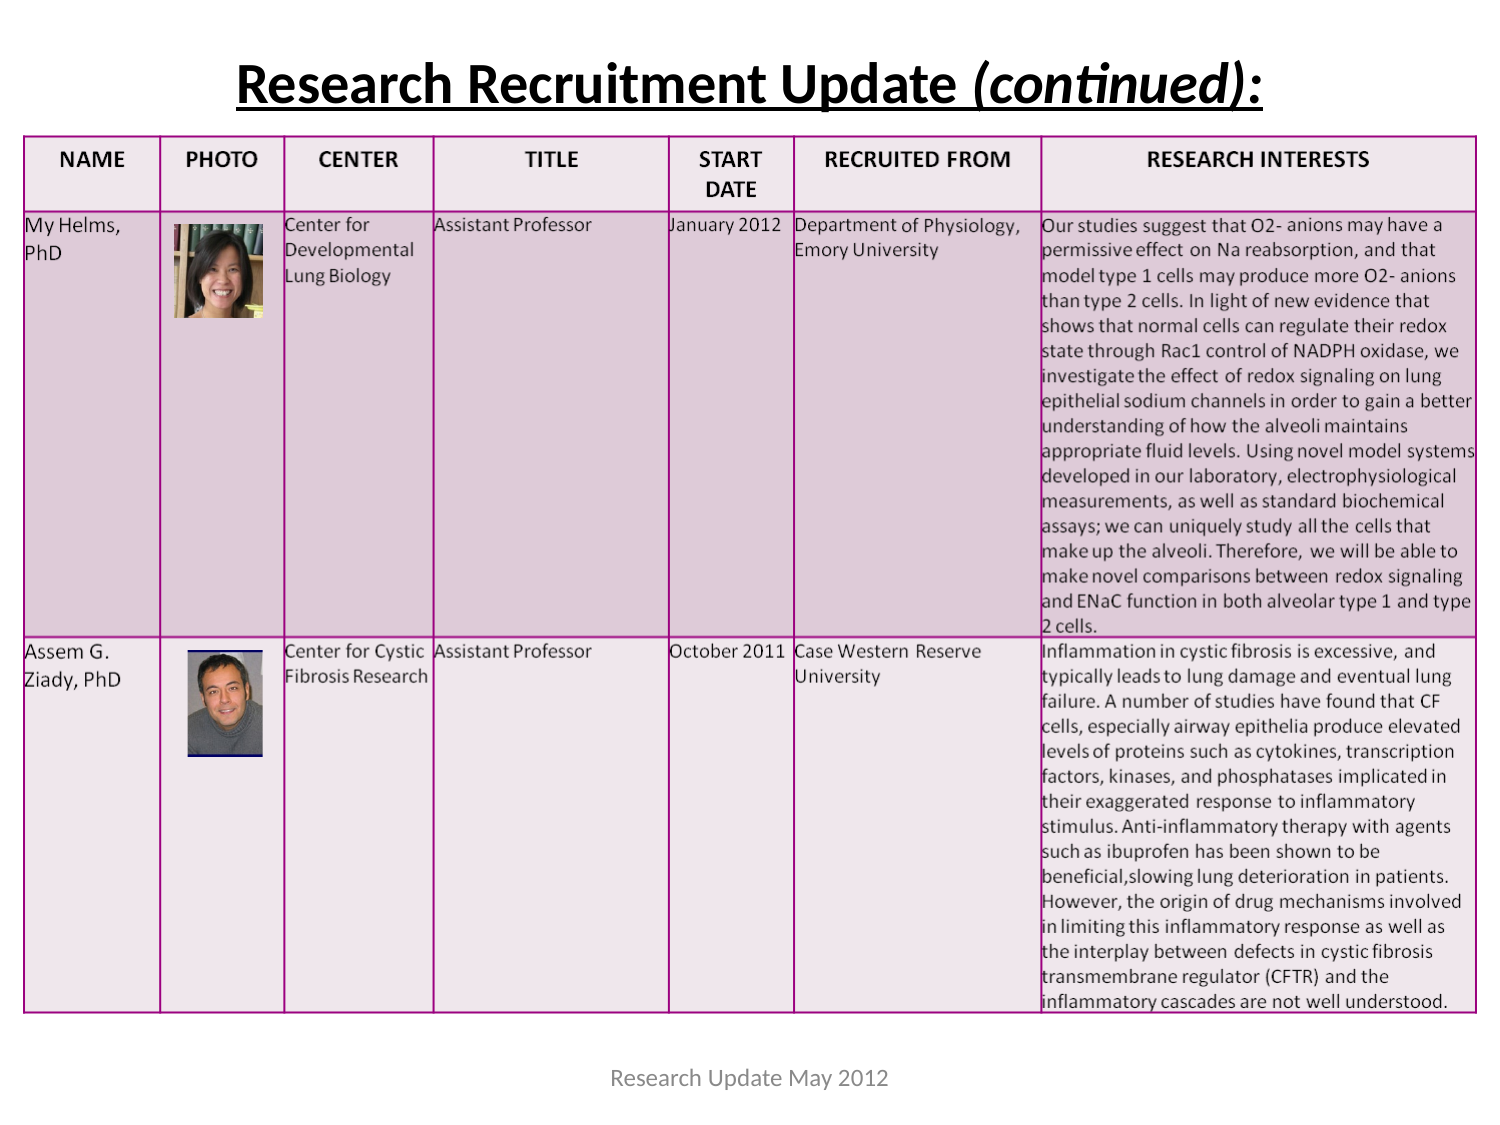

Research Recruitment Update (continued):
Research Update May 2012